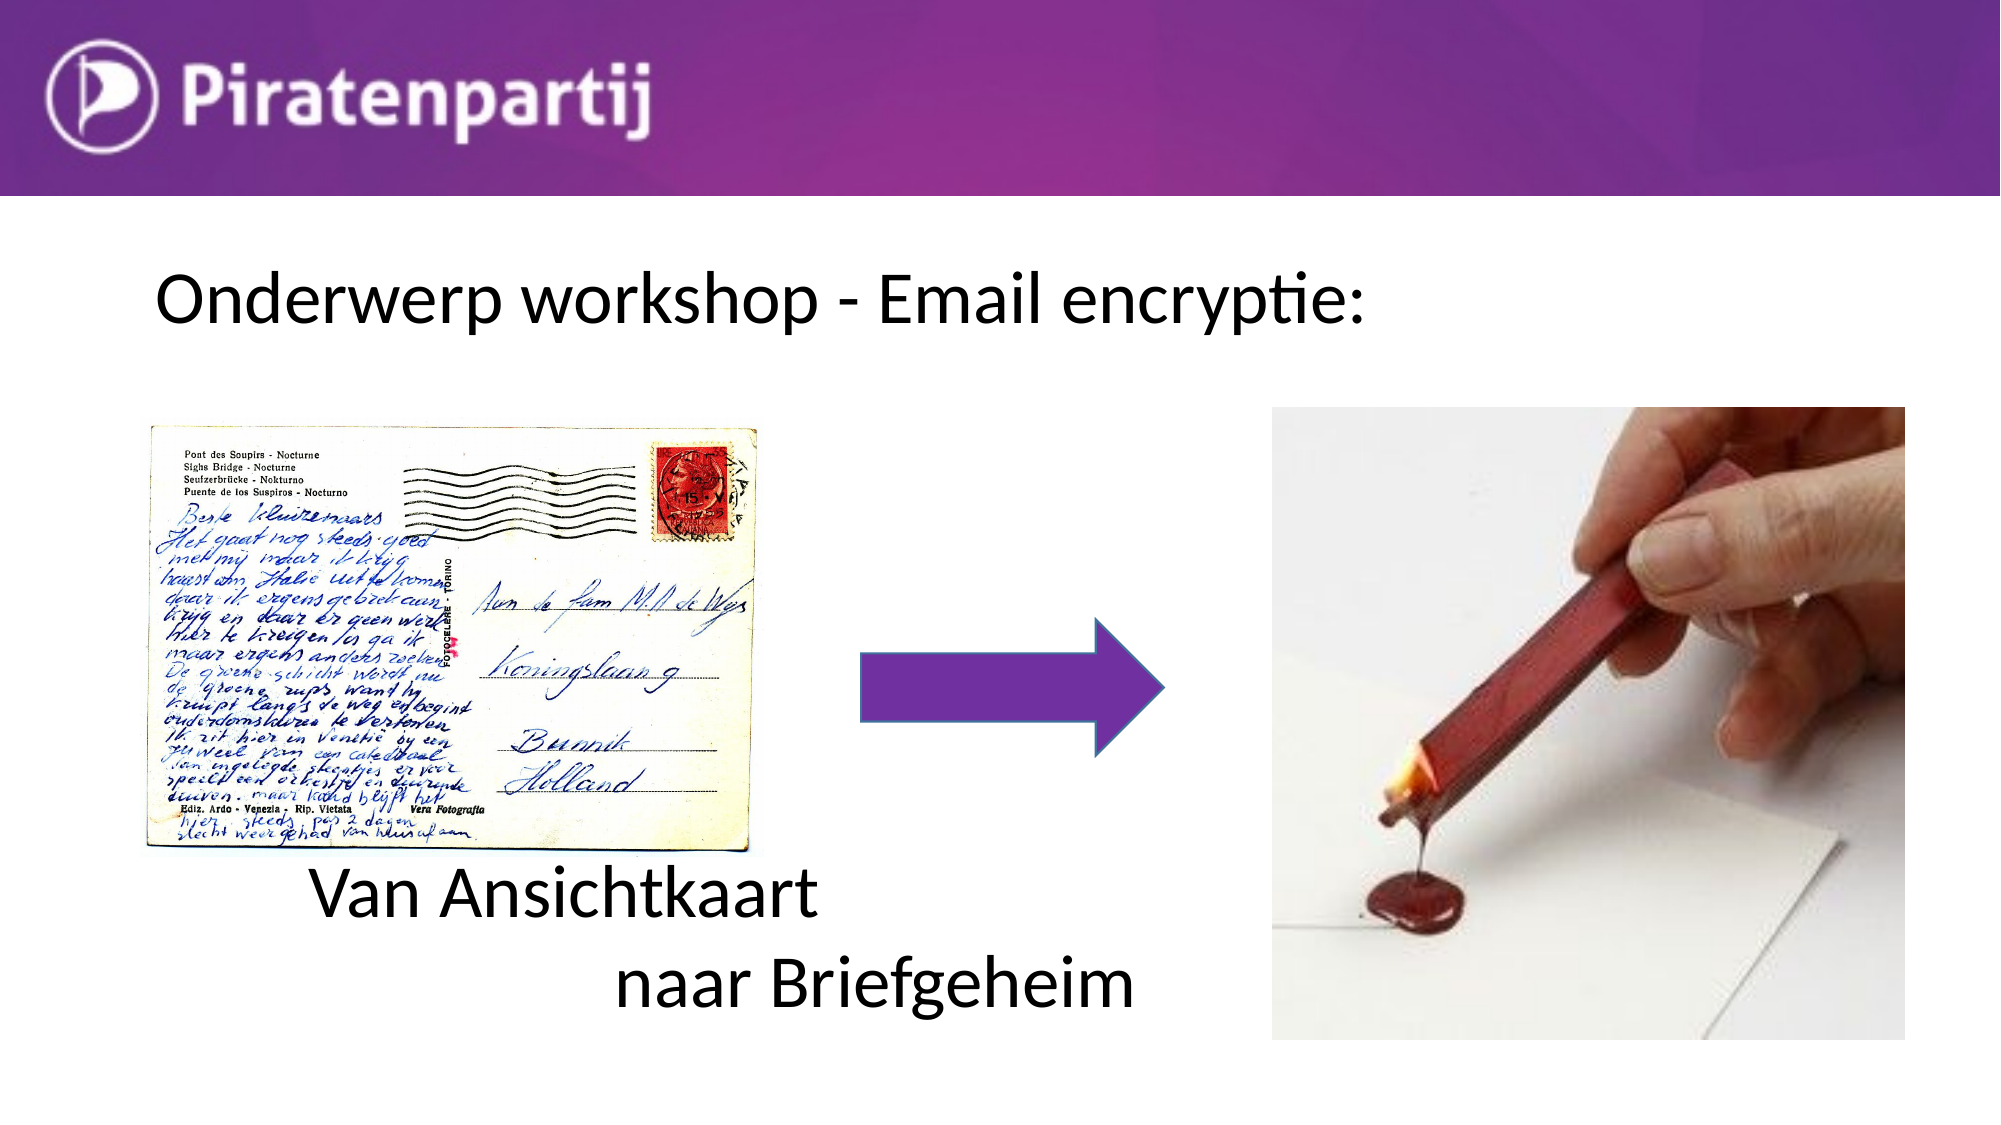

# Onderwerp workshop - Email encryptie:
 Van Ansichtkaart
			 naar Briefgeheim